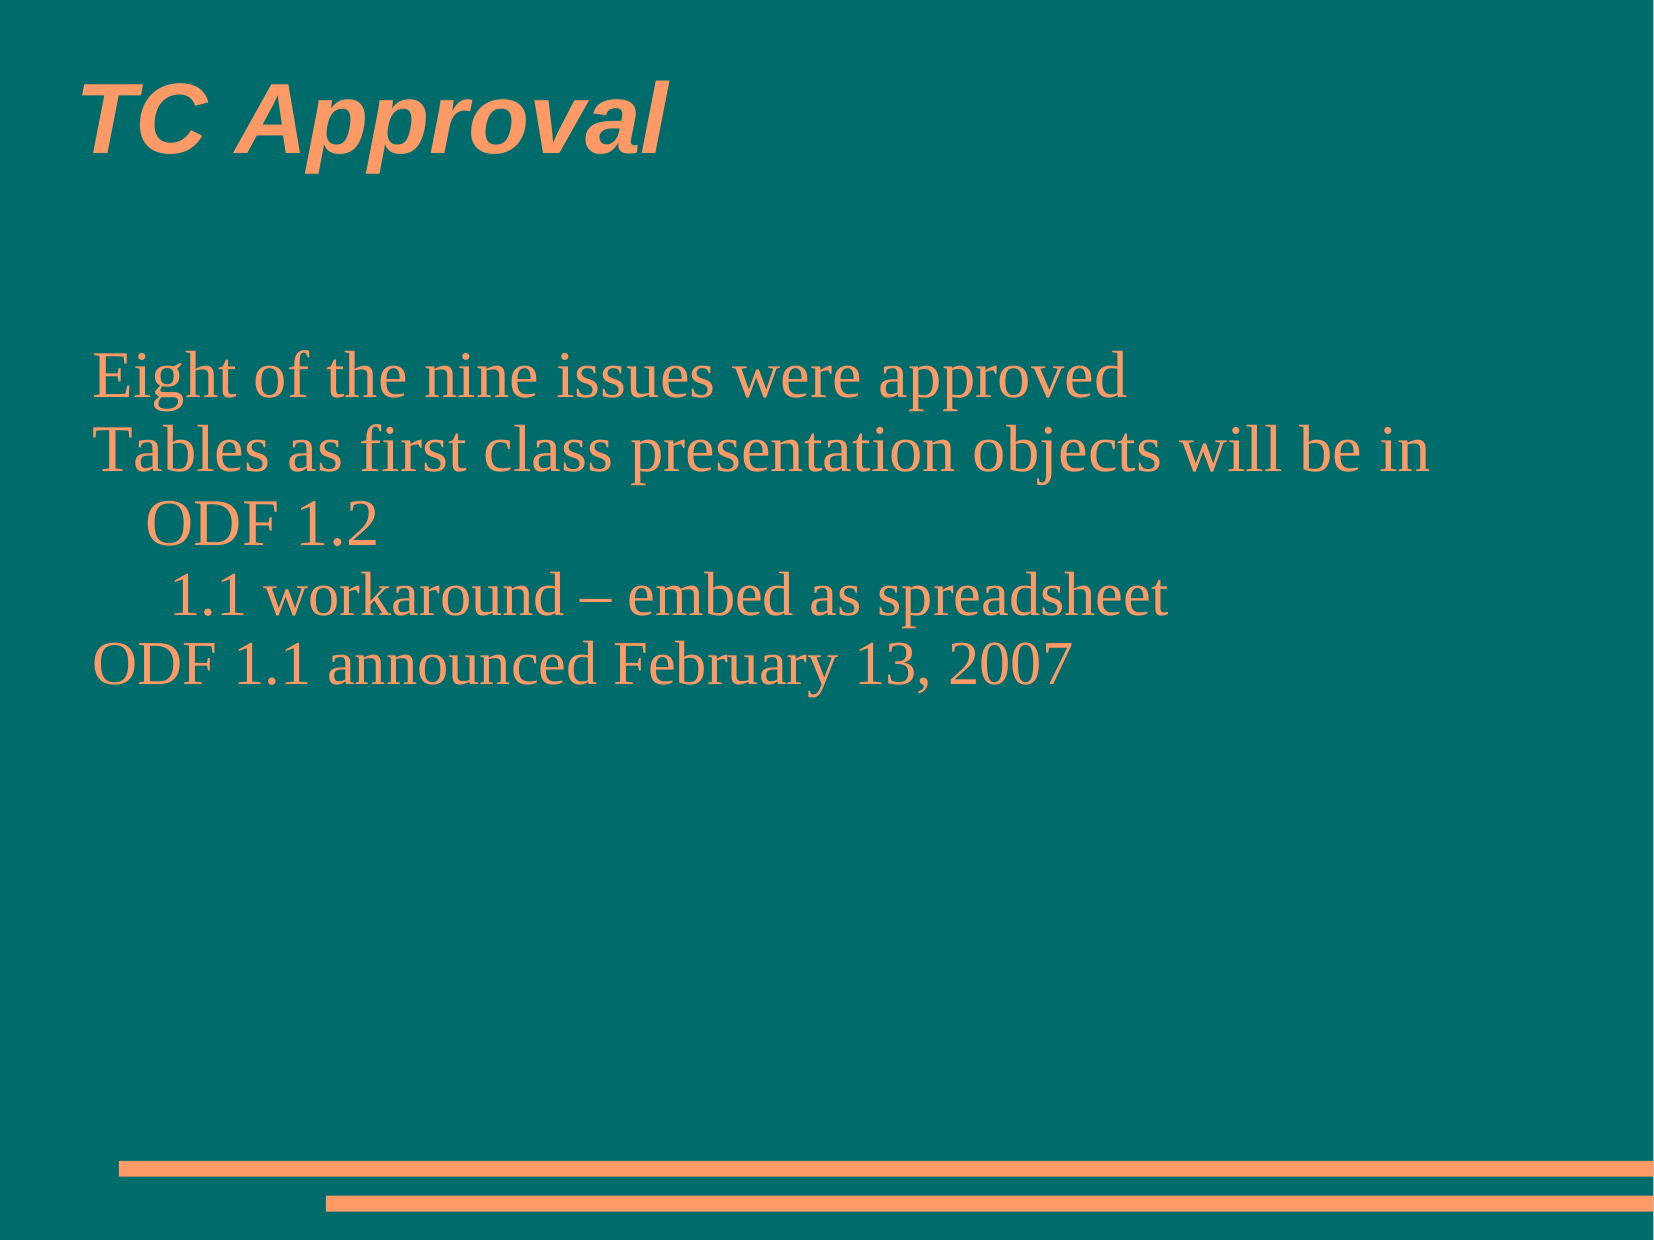

# TC Approval
Eight of the nine issues were approved
Tables as first class presentation objects will be in ODF 1.2
1.1 workaround – embed as spreadsheet
ODF 1.1 announced February 13, 2007